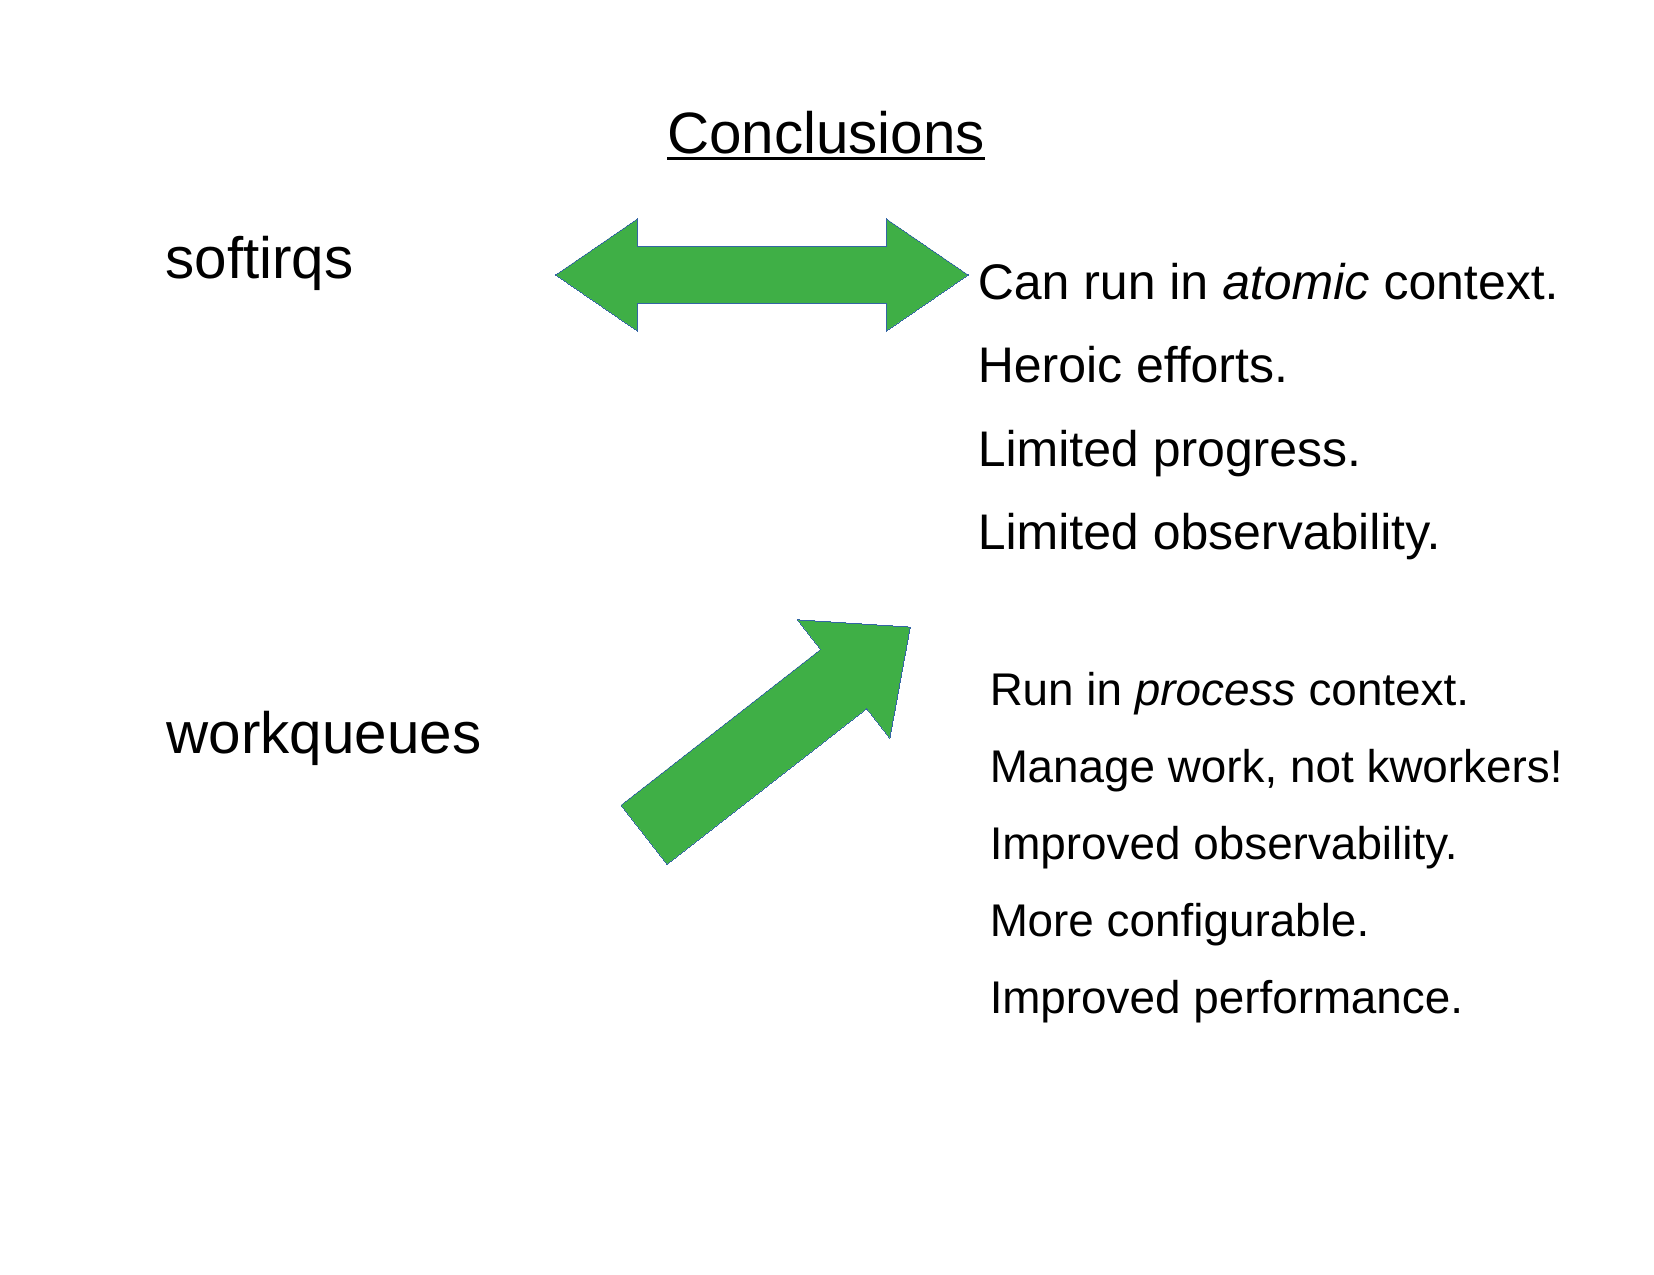

# Conclusions
softirqs
Can run in atomic context.
Heroic efforts.
Limited progress.
Limited observability.
workqueues
Run in process context.
Manage work, not kworkers!
Improved observability.
More configurable.
Improved performance.